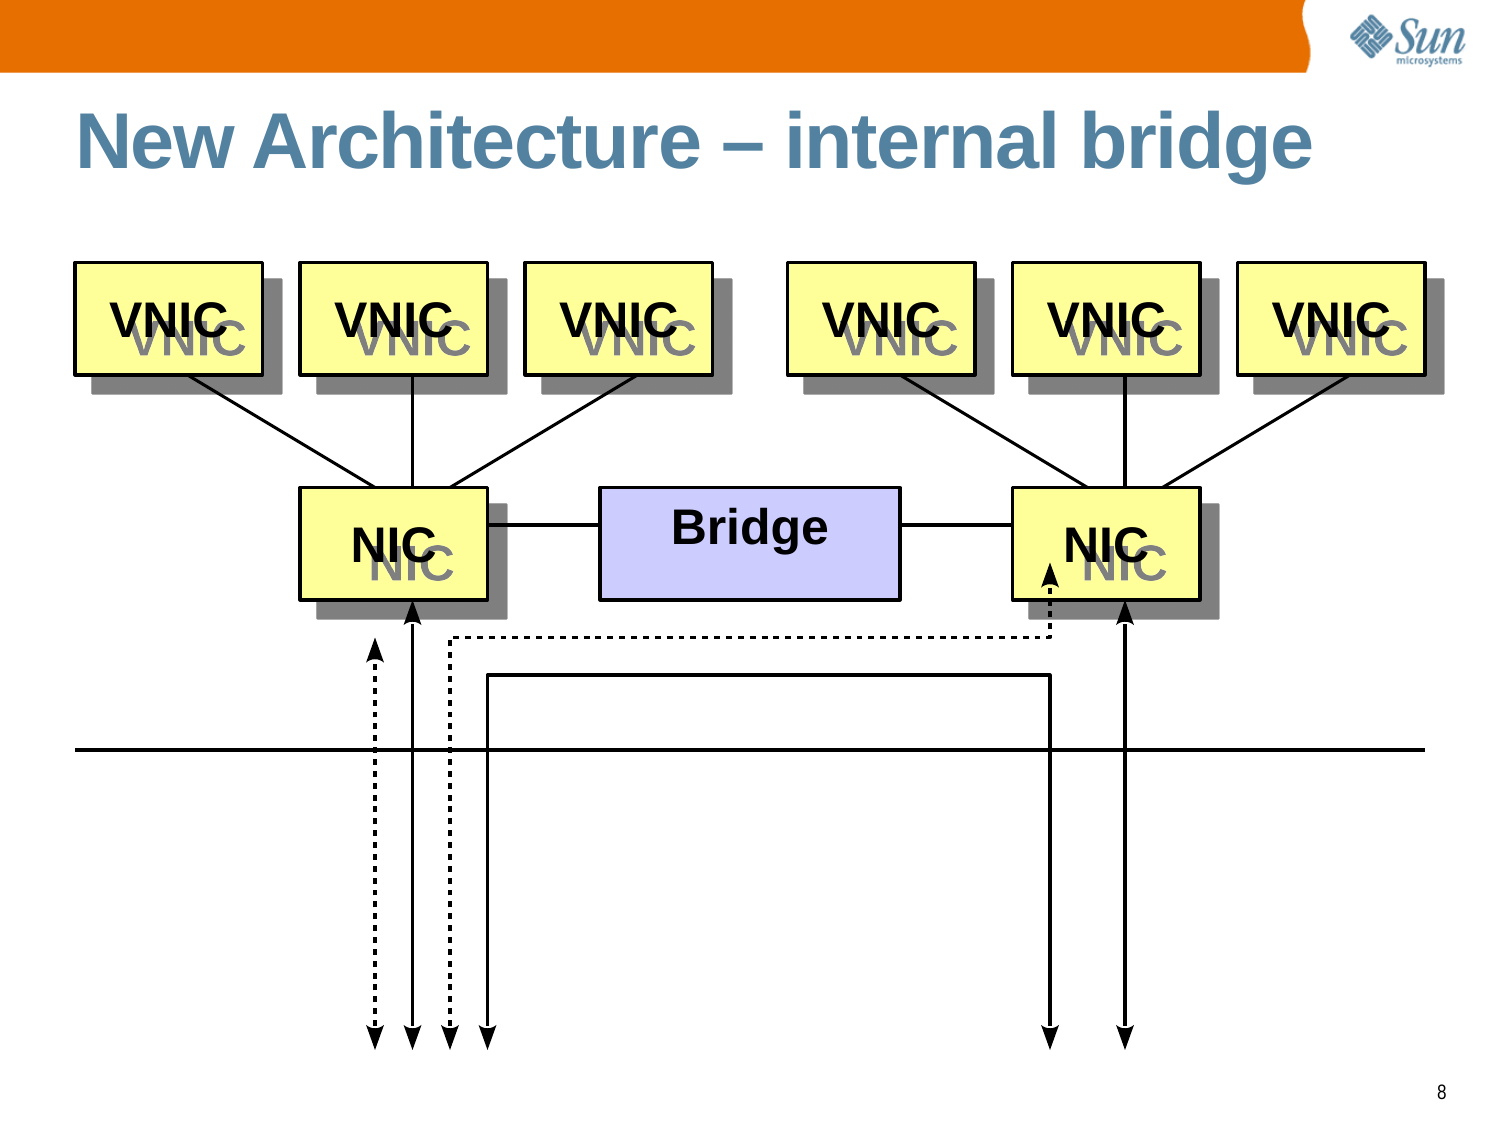

# New Architecture – internal bridge
VNIC
VNIC
VNIC
VNIC
VNIC
VNIC
Bridge
NIC
NIC